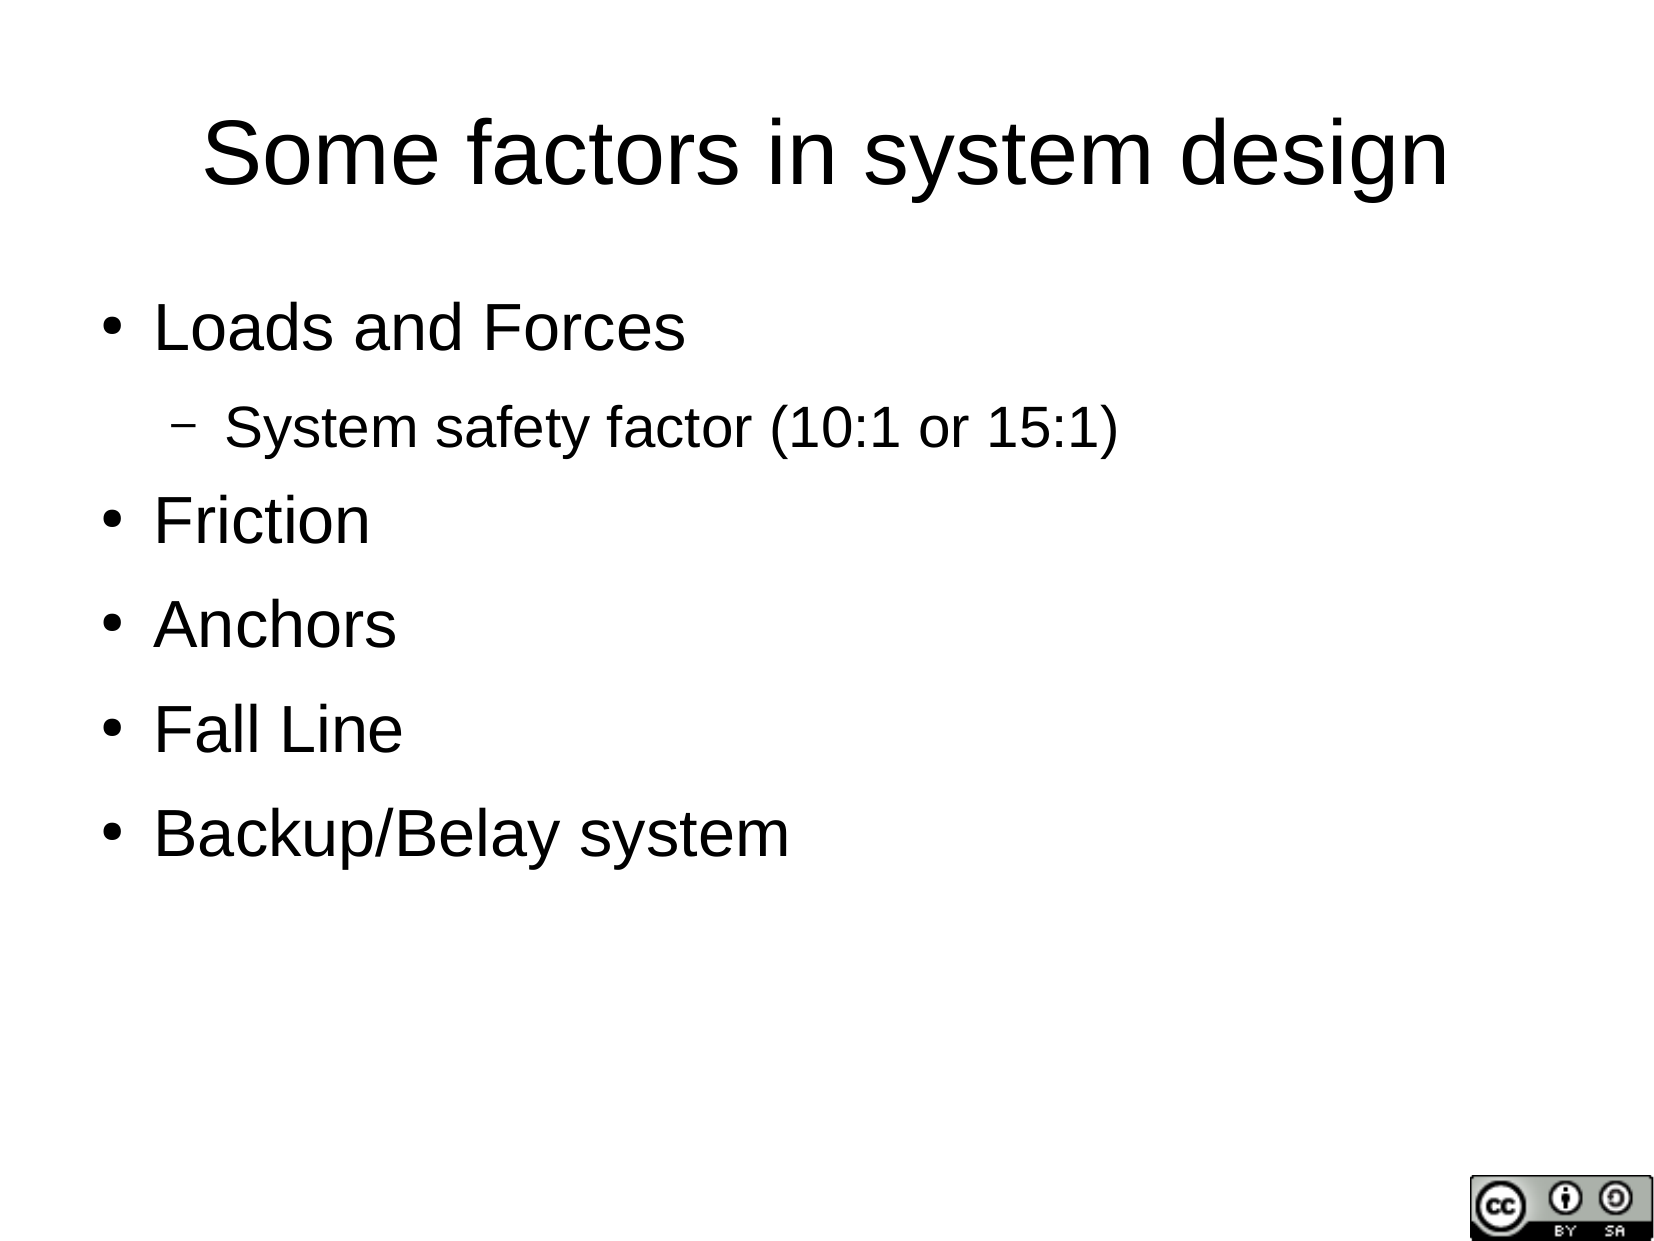

# Some factors in system design
Loads and Forces
System safety factor (10:1 or 15:1)
Friction
Anchors
Fall Line
Backup/Belay system